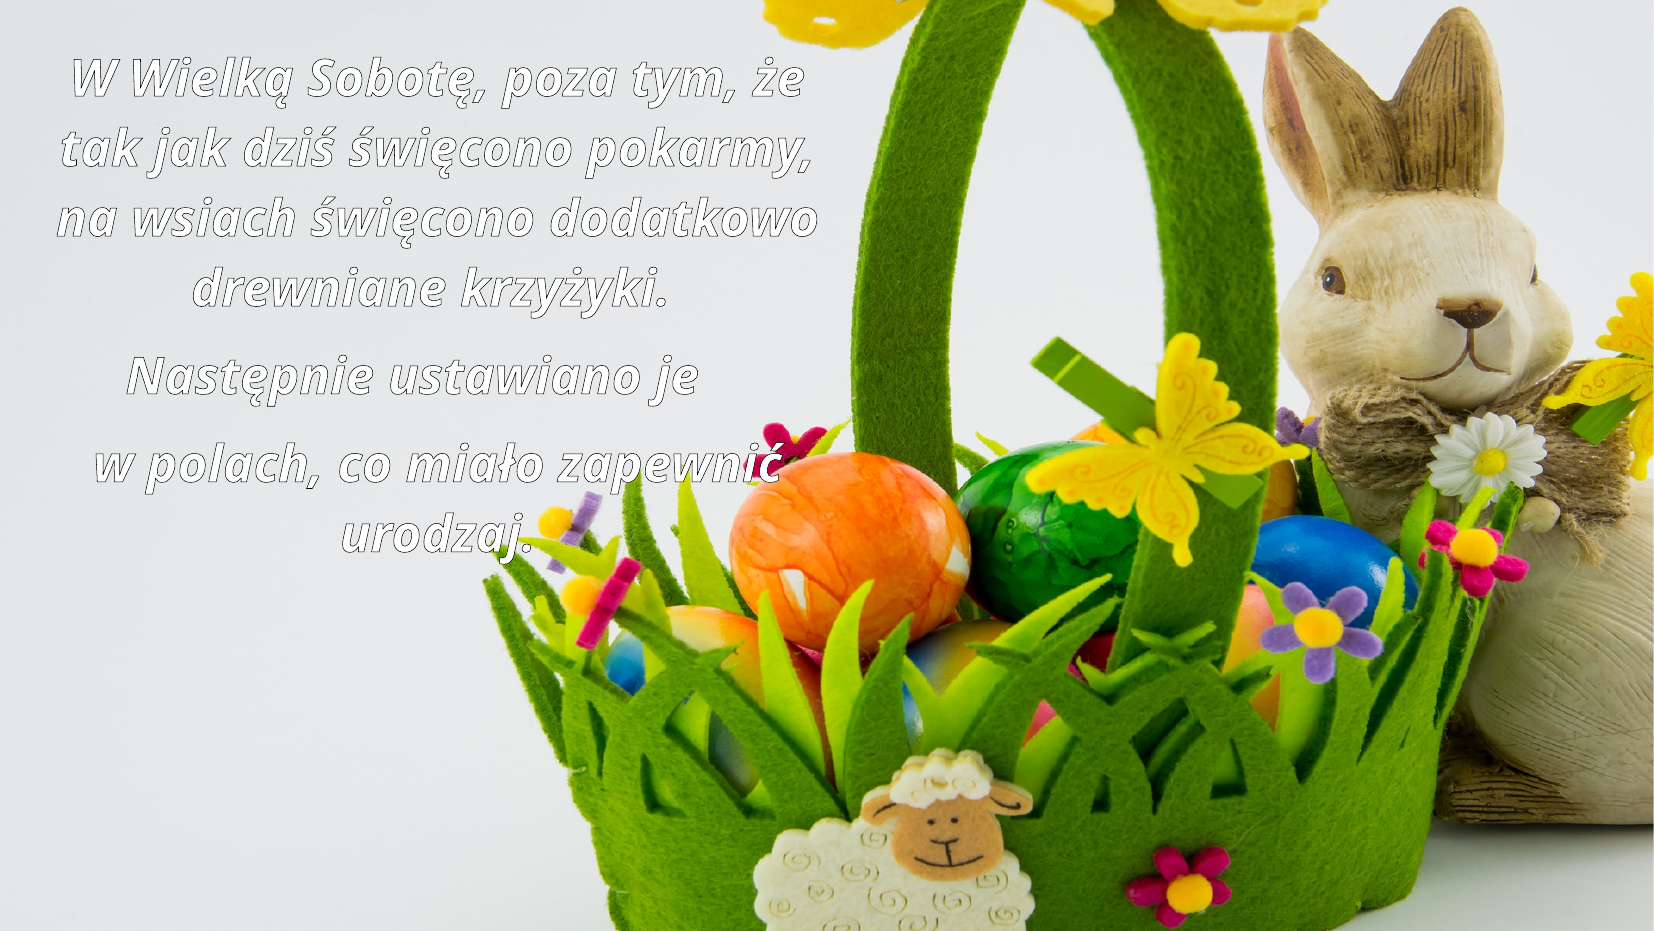

# W Wielką Sobotę, poza tym, że tak jak dziś święcono pokarmy, na wsiach święcono dodatkowo drewniane krzyżyki.
Następnie ustawiano je
w polach, co miało zapewnić urodzaj.